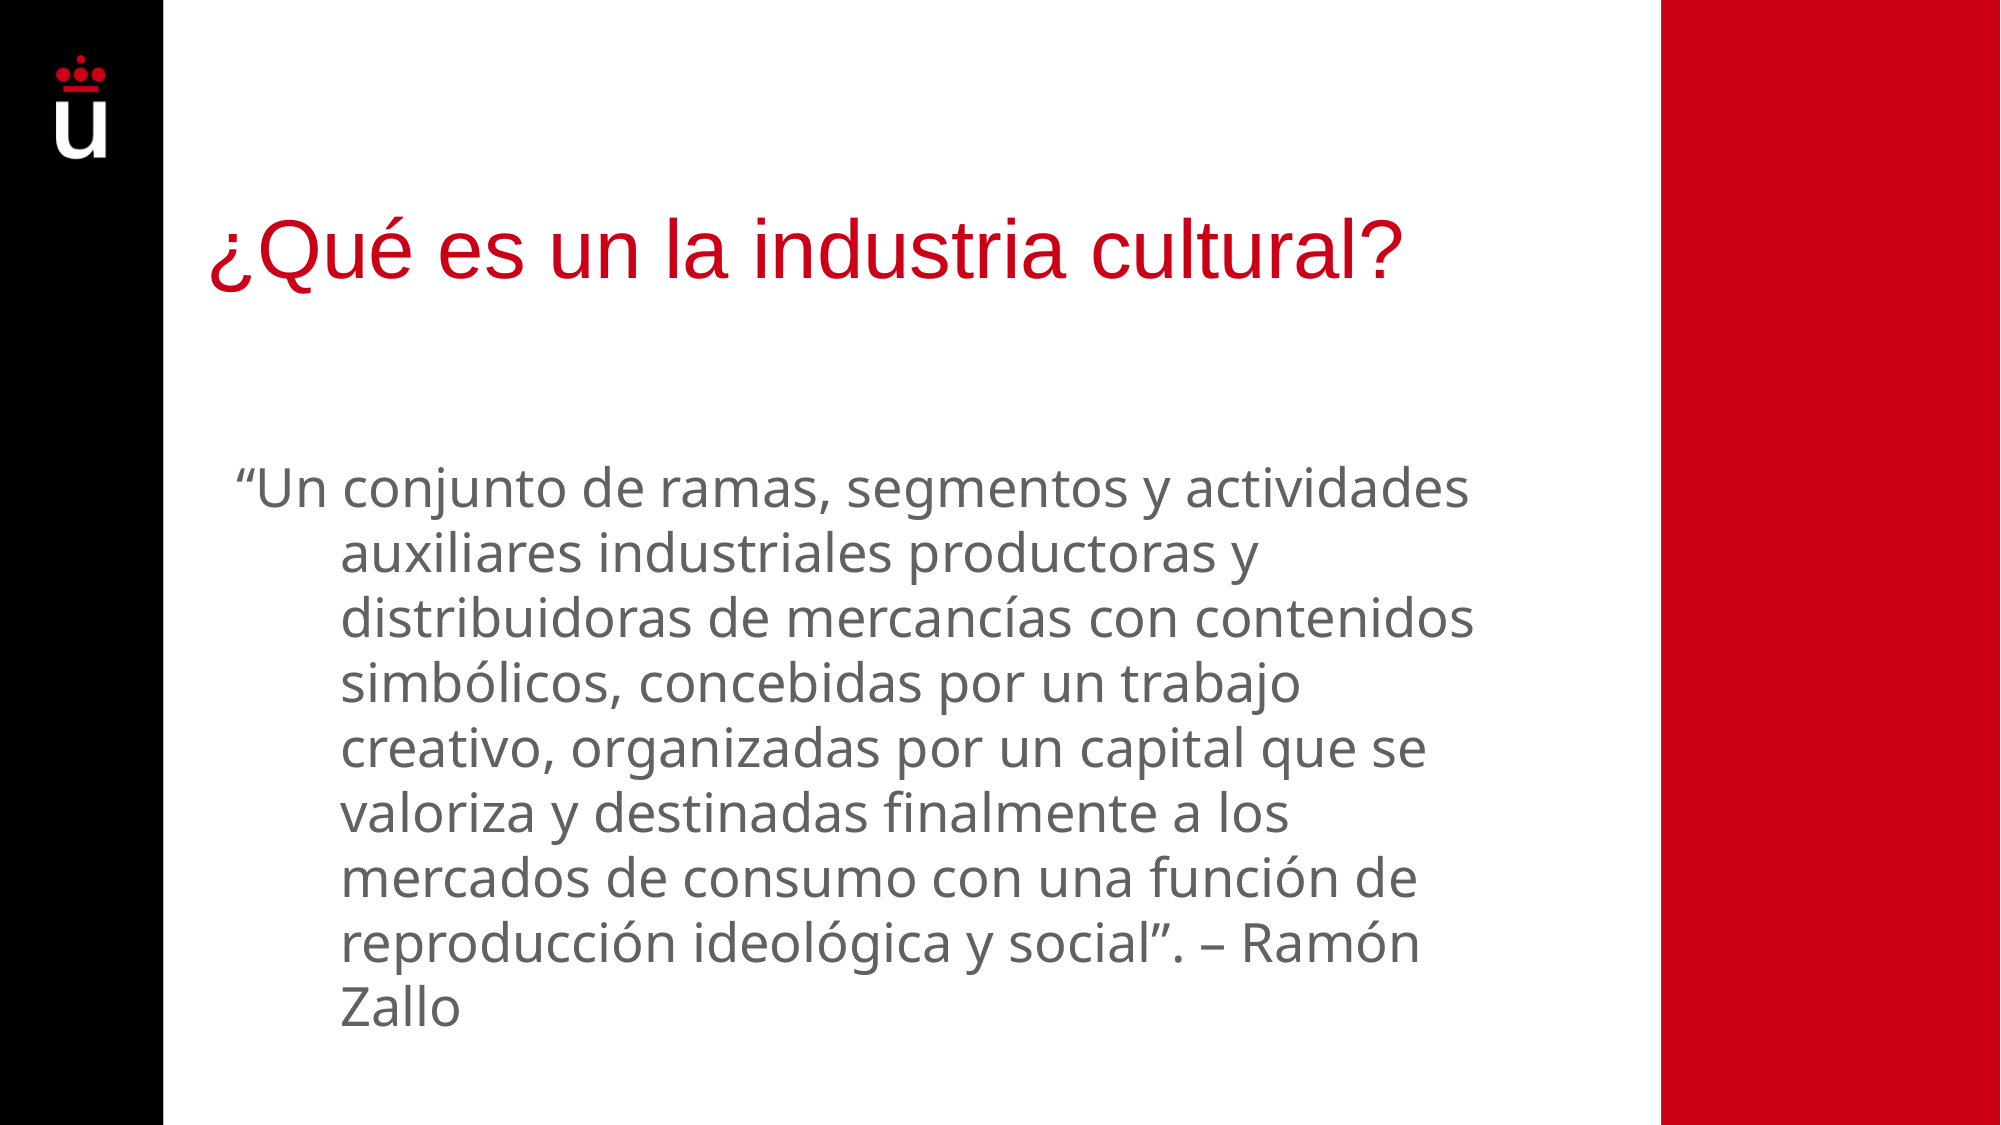

¿Qué es un la industria cultural?
# “Un conjunto de ramas, segmentos y actividades auxiliares industriales productoras y distribuidoras de mercancías con contenidos simbólicos, concebidas por un trabajo creativo, organizadas por un capital que se valoriza y destinadas finalmente a los mercados de consumo con una función de reproducción ideológica y social”. – Ramón Zallo